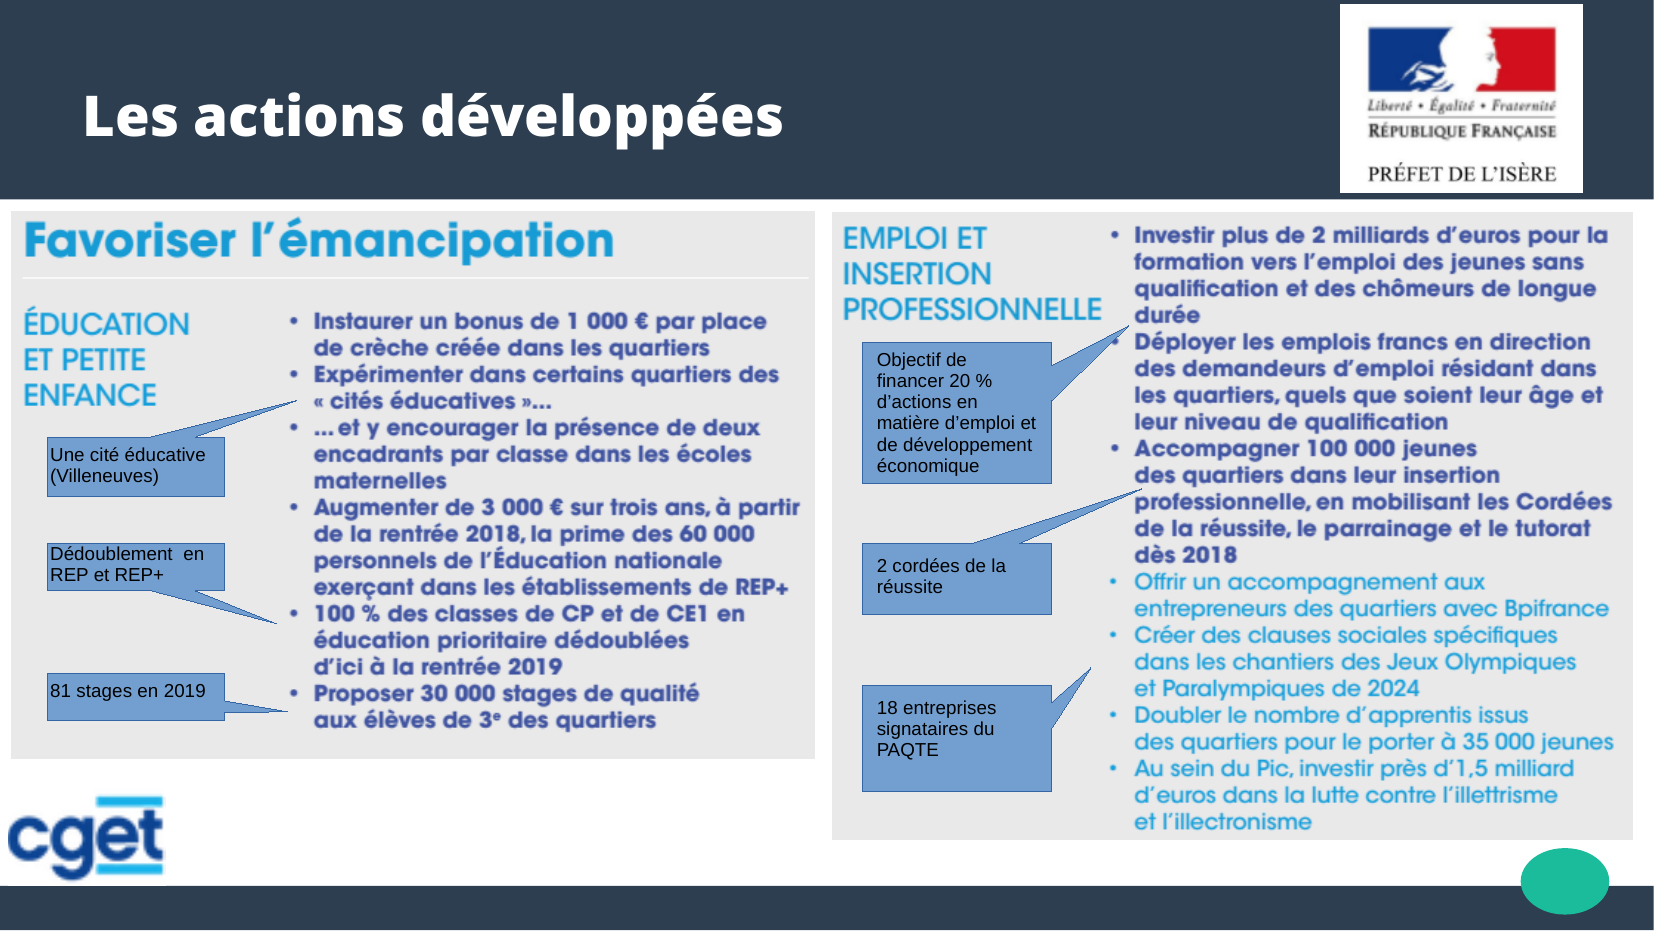

# Les actions développées
Objectif de financer 20 % d’actions en matière d’emploi et de développement économique
Une cité éducative (Villeneuves)
Dédoublement en REP et REP+
2 cordées de la réussite
81 stages en 2019
18 entreprises signataires du PAQTE